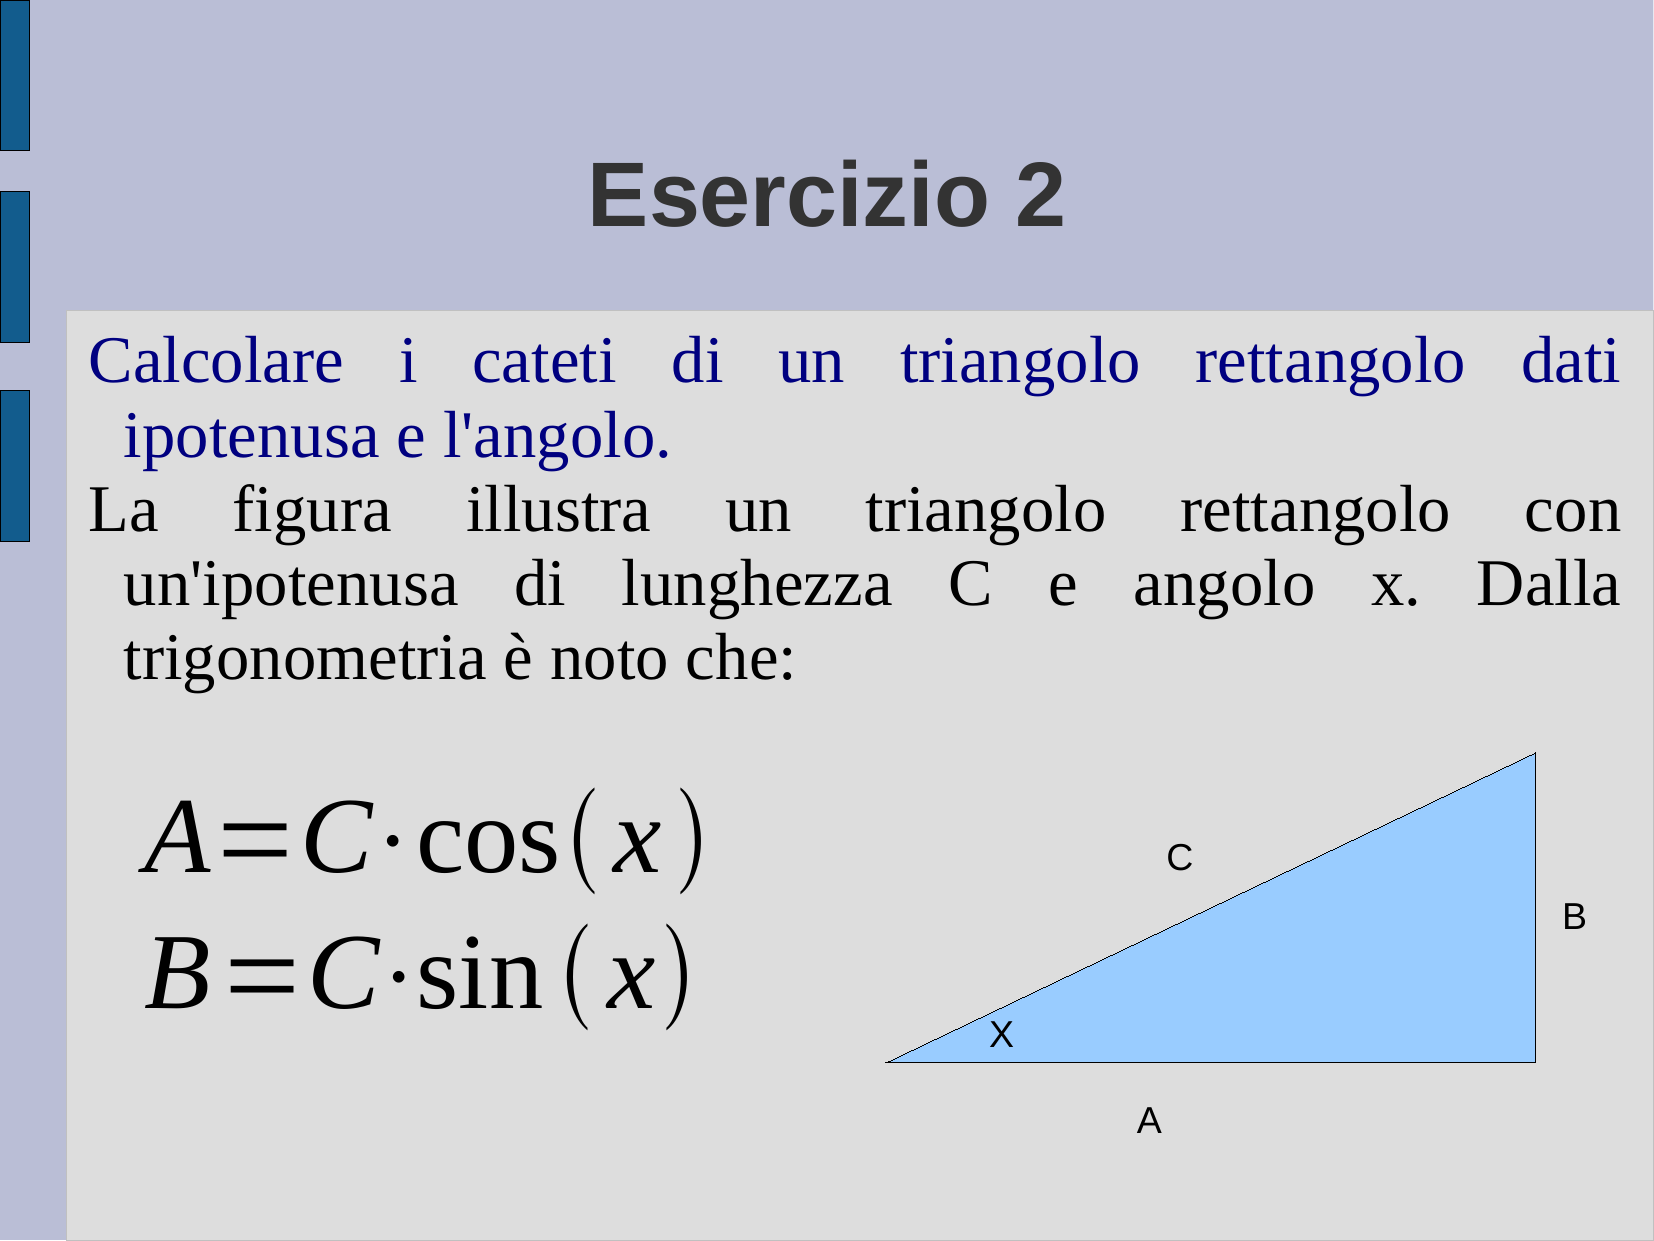

# Esercizio 2
Calcolare i cateti di un triangolo rettangolo dati ipotenusa e l'angolo.
La figura illustra un triangolo rettangolo con un'ipotenusa di lunghezza C e angolo x. Dalla trigonometria è noto che:
C
B
X
A